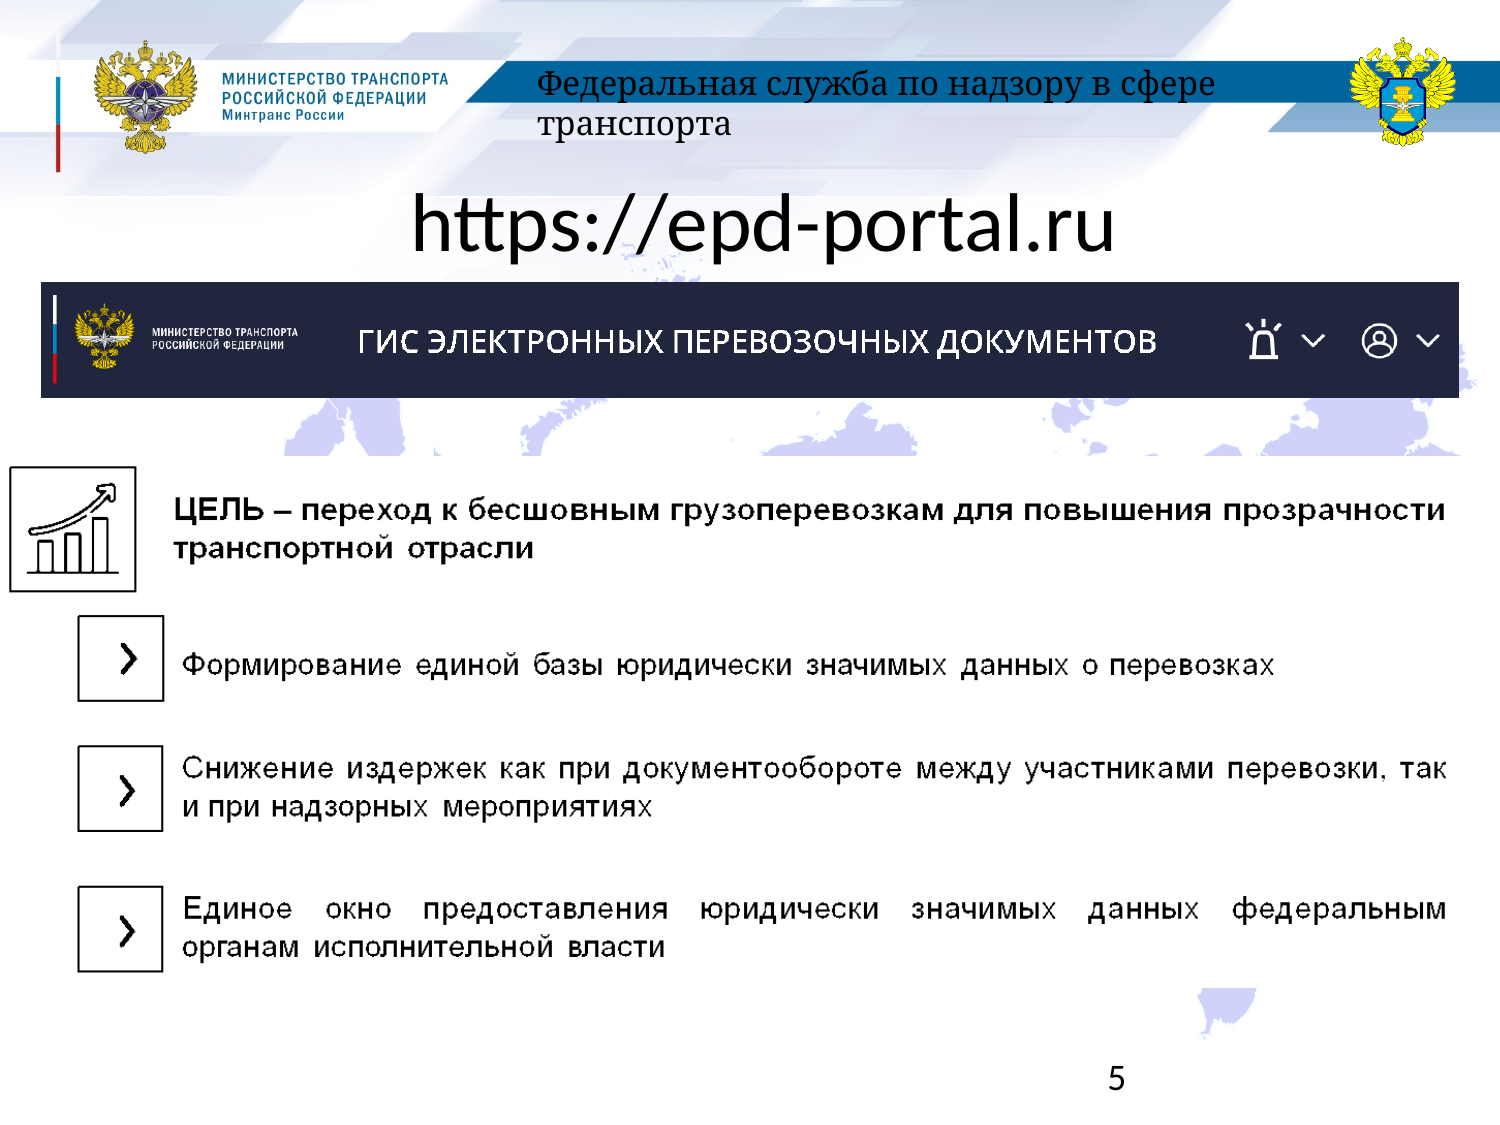

Федеральная служба по надзору в сфере транспорта
https://epd-portal.ru